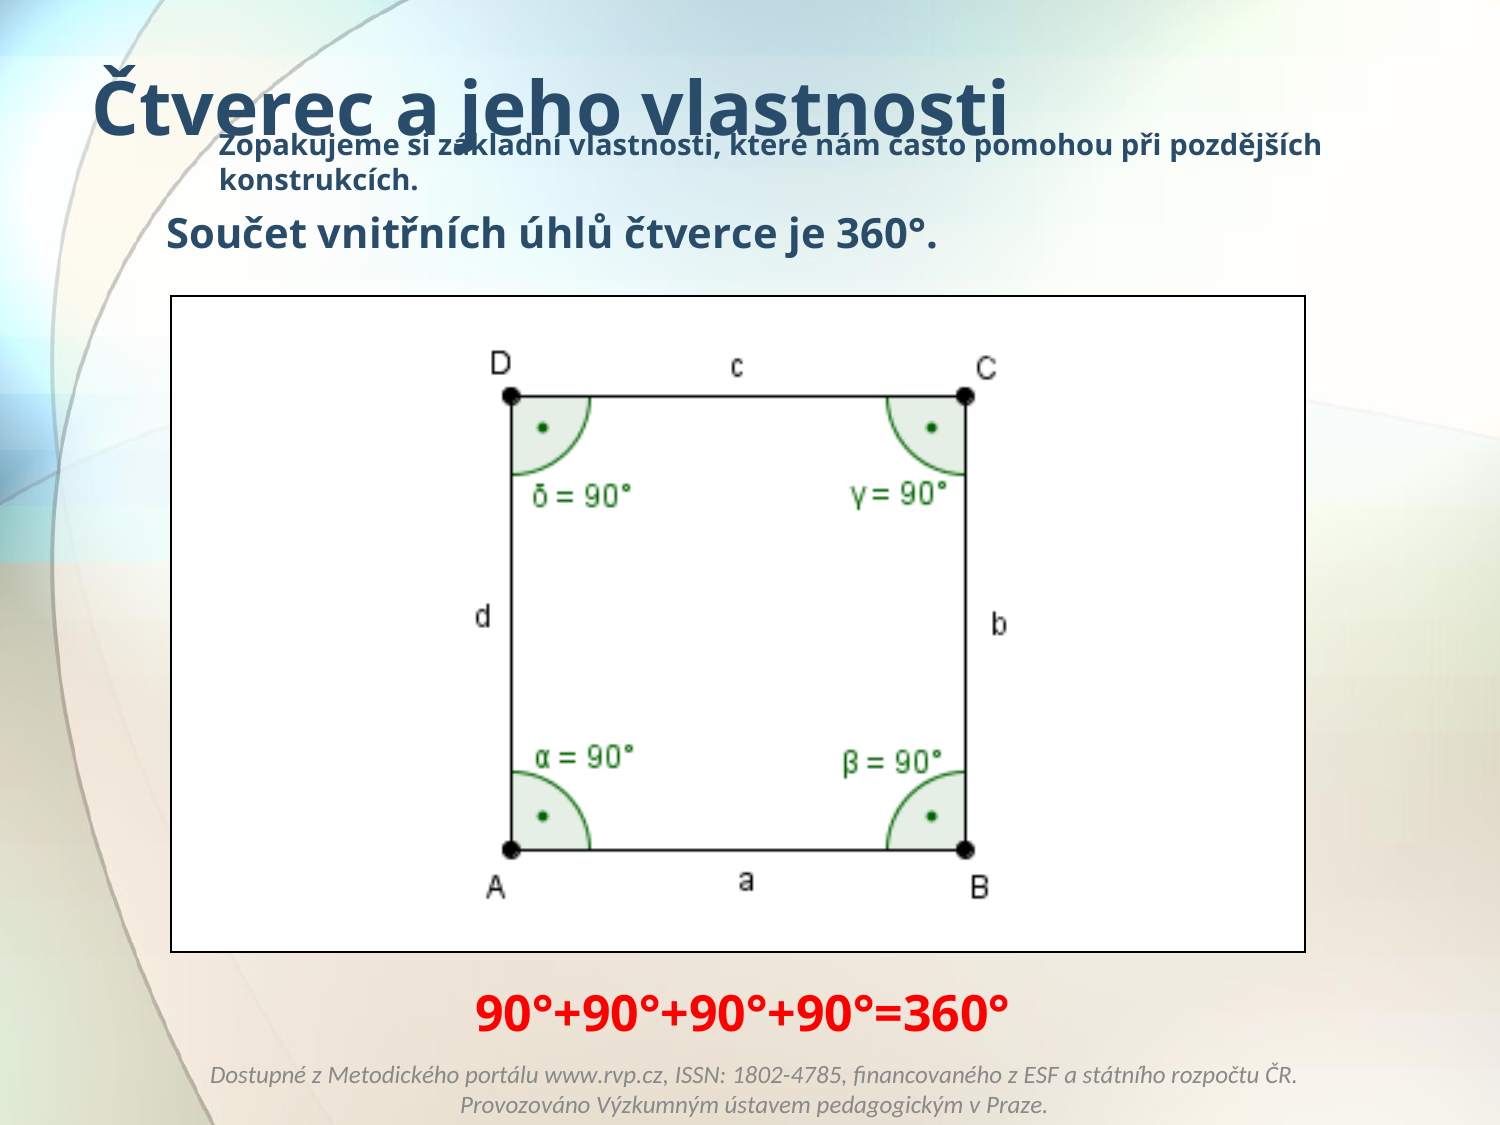

# Čtverec a jeho vlastnosti
Zopakujeme si základní vlastnosti, které nám často pomohou při pozdějších konstrukcích.
Součet vnitřních úhlů čtverce je 360°.
90°+90°+90°+90°=360°